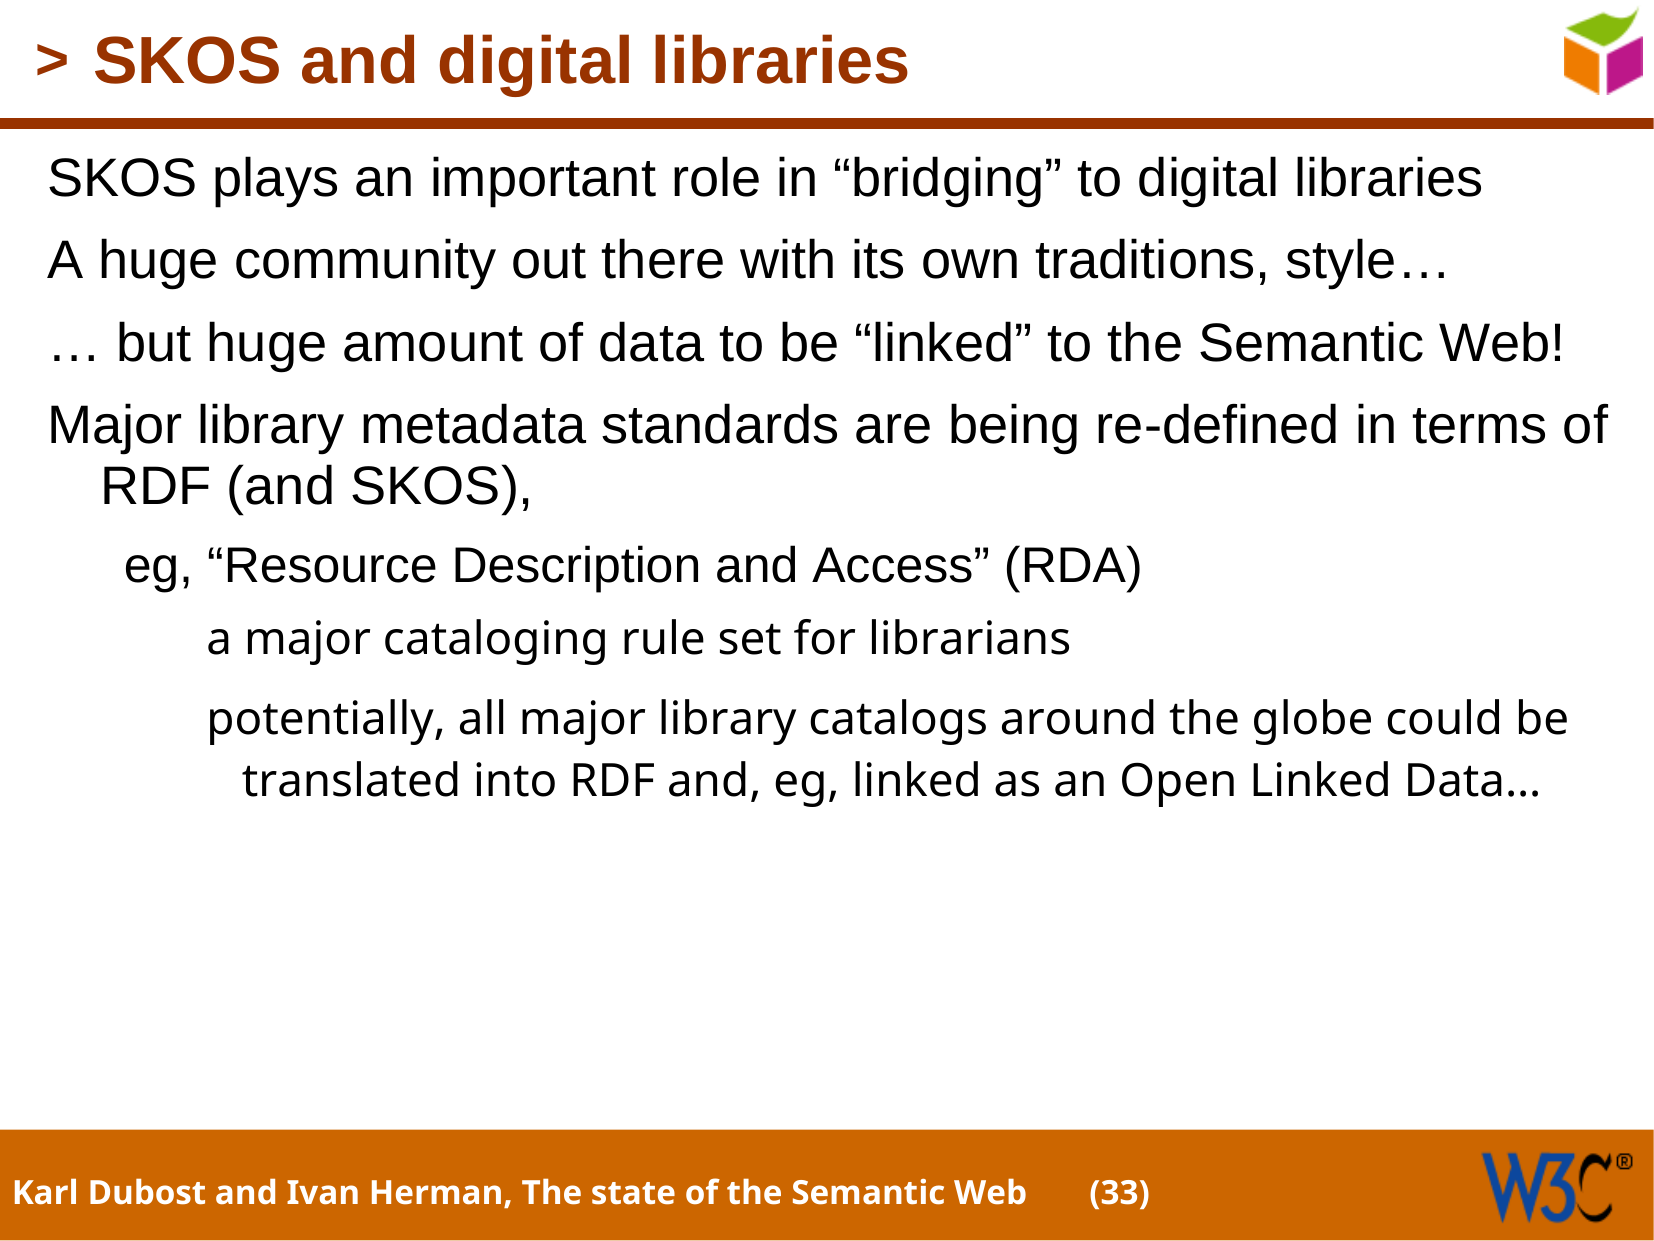

# SKOS and digital libraries
SKOS plays an important role in “bridging” to digital libraries
A huge community out there with its own traditions, style…
… but huge amount of data to be “linked” to the Semantic Web!
Major library metadata standards are being re-defined in terms of RDF (and SKOS),
eg, “Resource Description and Access” (RDA)
a major cataloging rule set for librarians
potentially, all major library catalogs around the globe could be translated into RDF and, eg, linked as an Open Linked Data…